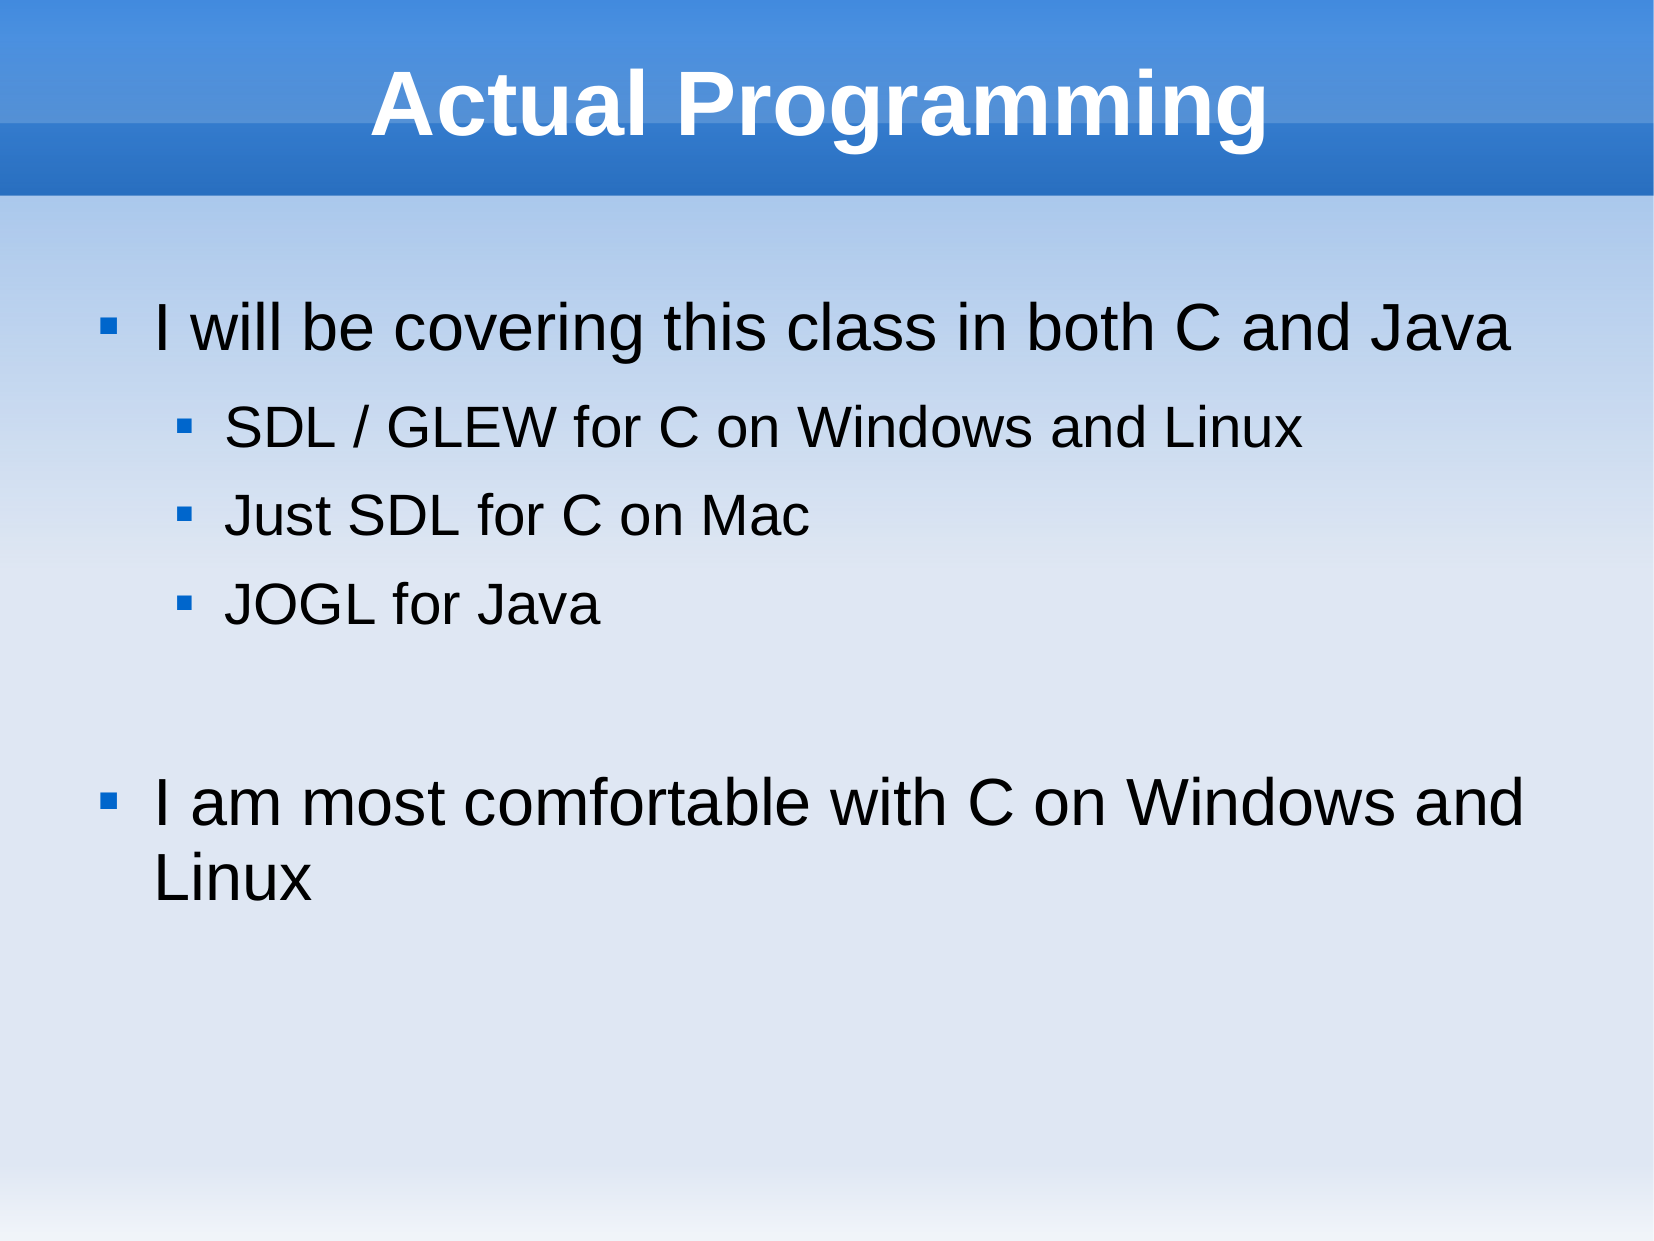

# Actual Programming
I will be covering this class in both C and Java
SDL / GLEW for C on Windows and Linux
Just SDL for C on Mac
JOGL for Java
I am most comfortable with C on Windows and Linux